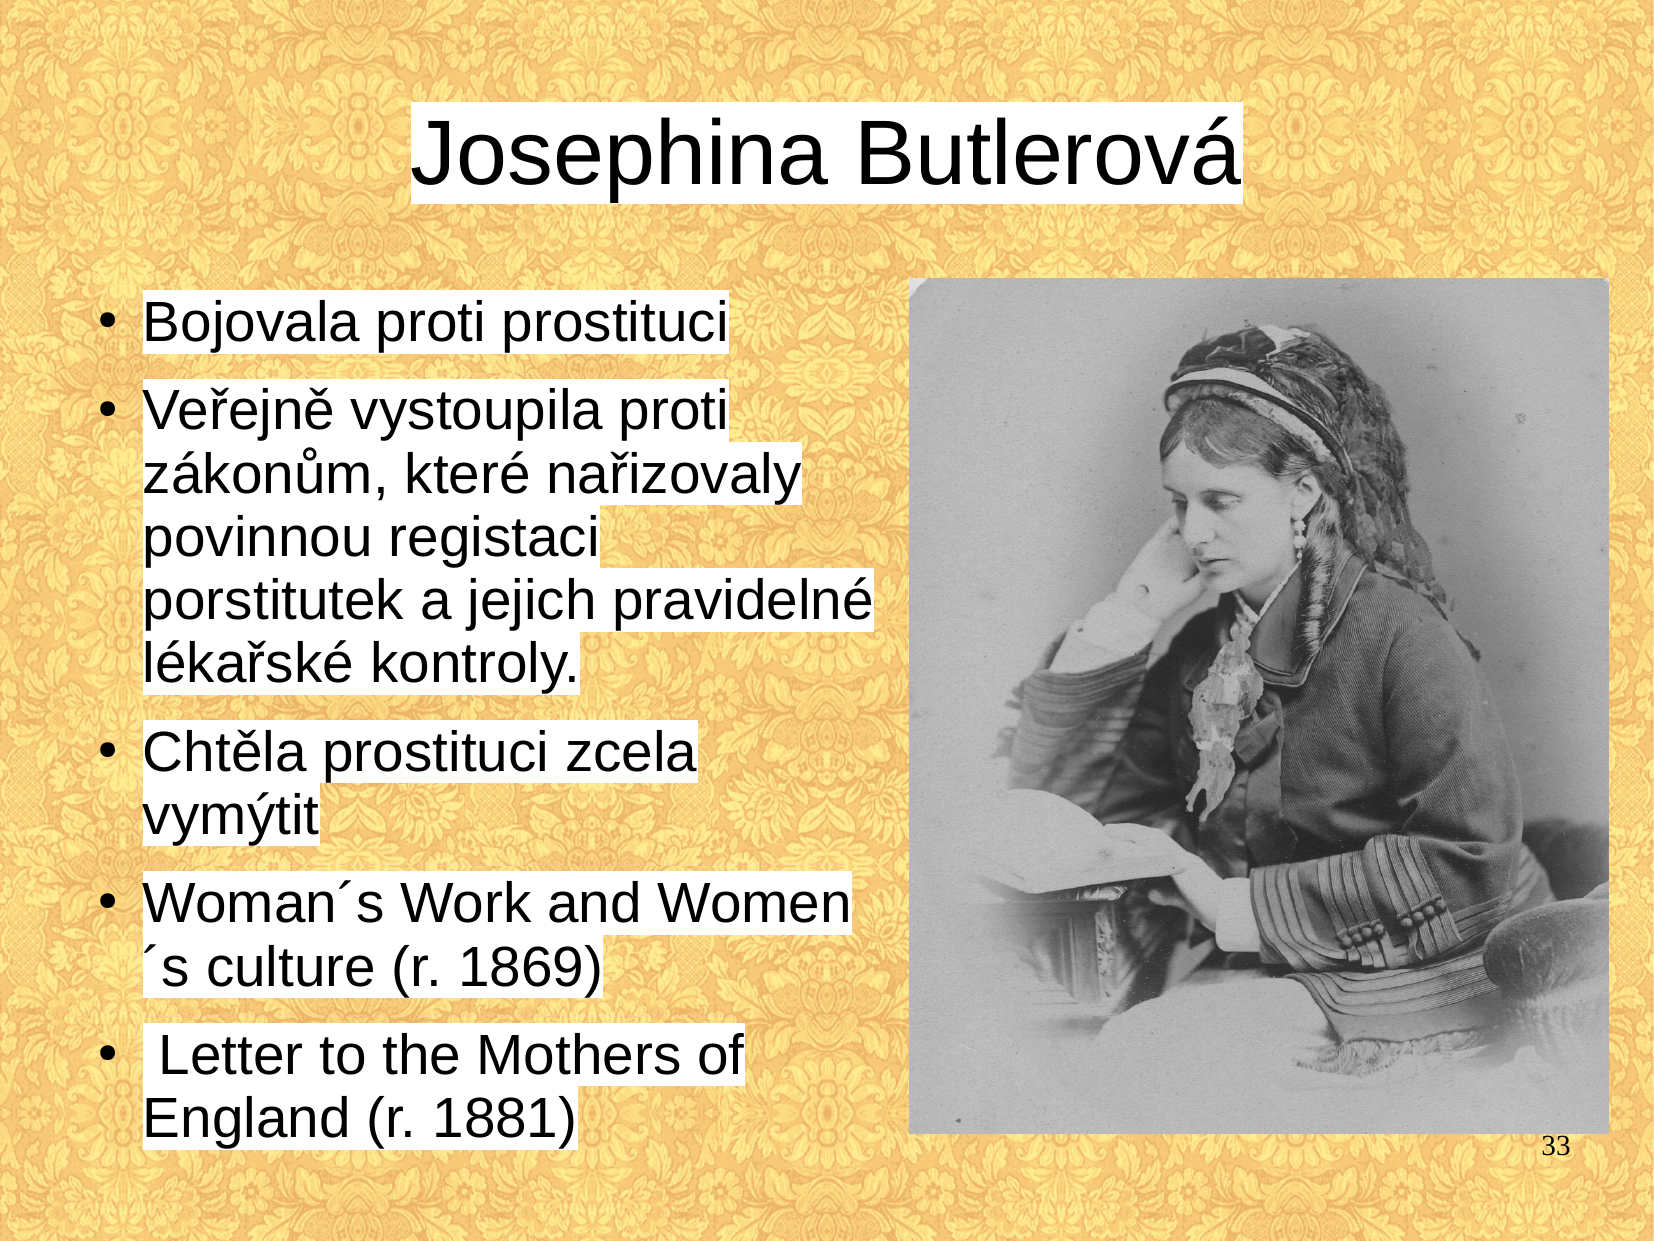

# Josephina Butlerová
Bojovala proti prostituci
Veřejně vystoupila proti zákonům, které nařizovaly povinnou registaci porstitutek a jejich pravidelné lékařské kontroly.
Chtěla prostituci zcela vymýtit
Woman´s Work and Women´s culture (r. 1869)
 Letter to the Mothers of England (r. 1881)
33